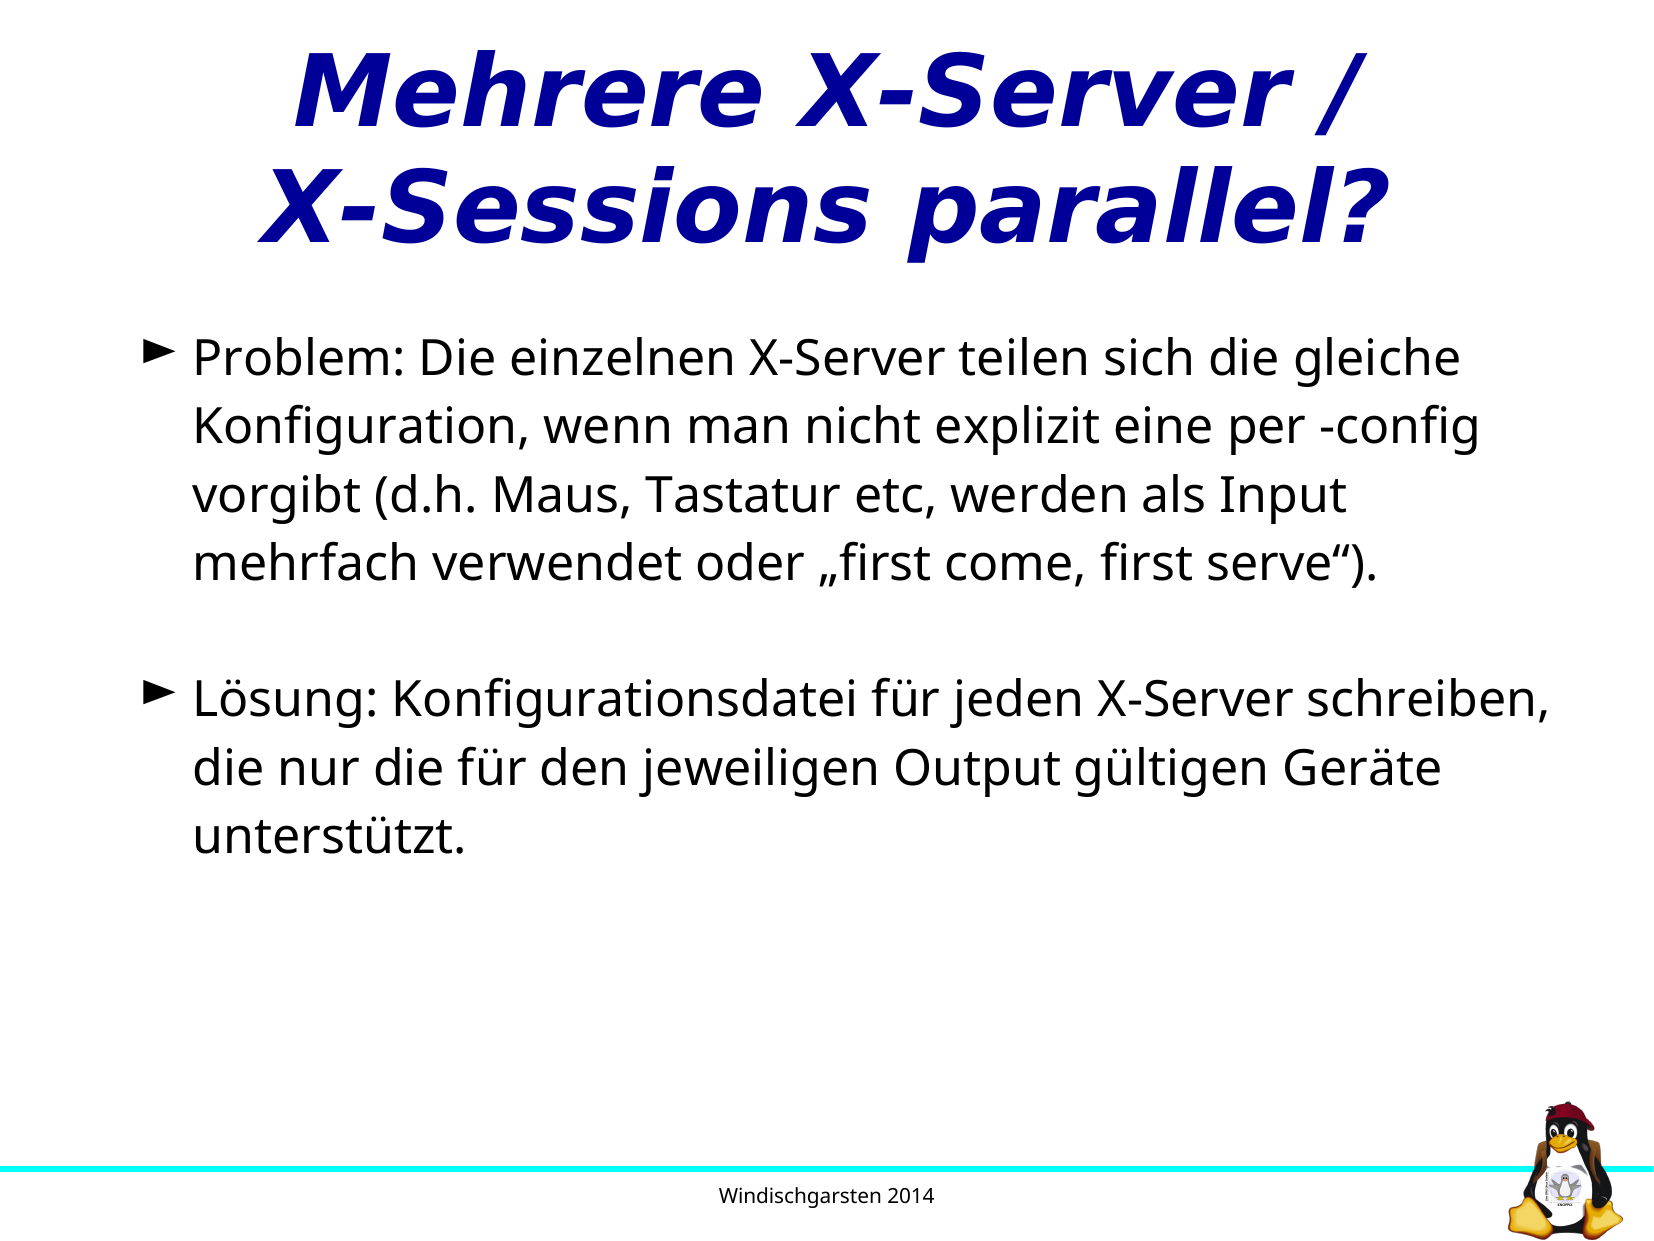

# Mehrere X-Server / X-Sessions parallel?
Problem: Die einzelnen X-Server teilen sich die gleiche Konfiguration, wenn man nicht explizit eine per -config vorgibt (d.h. Maus, Tastatur etc, werden als Input mehrfach verwendet oder „first come, first serve“).
Lösung: Konfigurationsdatei für jeden X-Server schreiben, die nur die für den jeweiligen Output gültigen Geräte unterstützt.